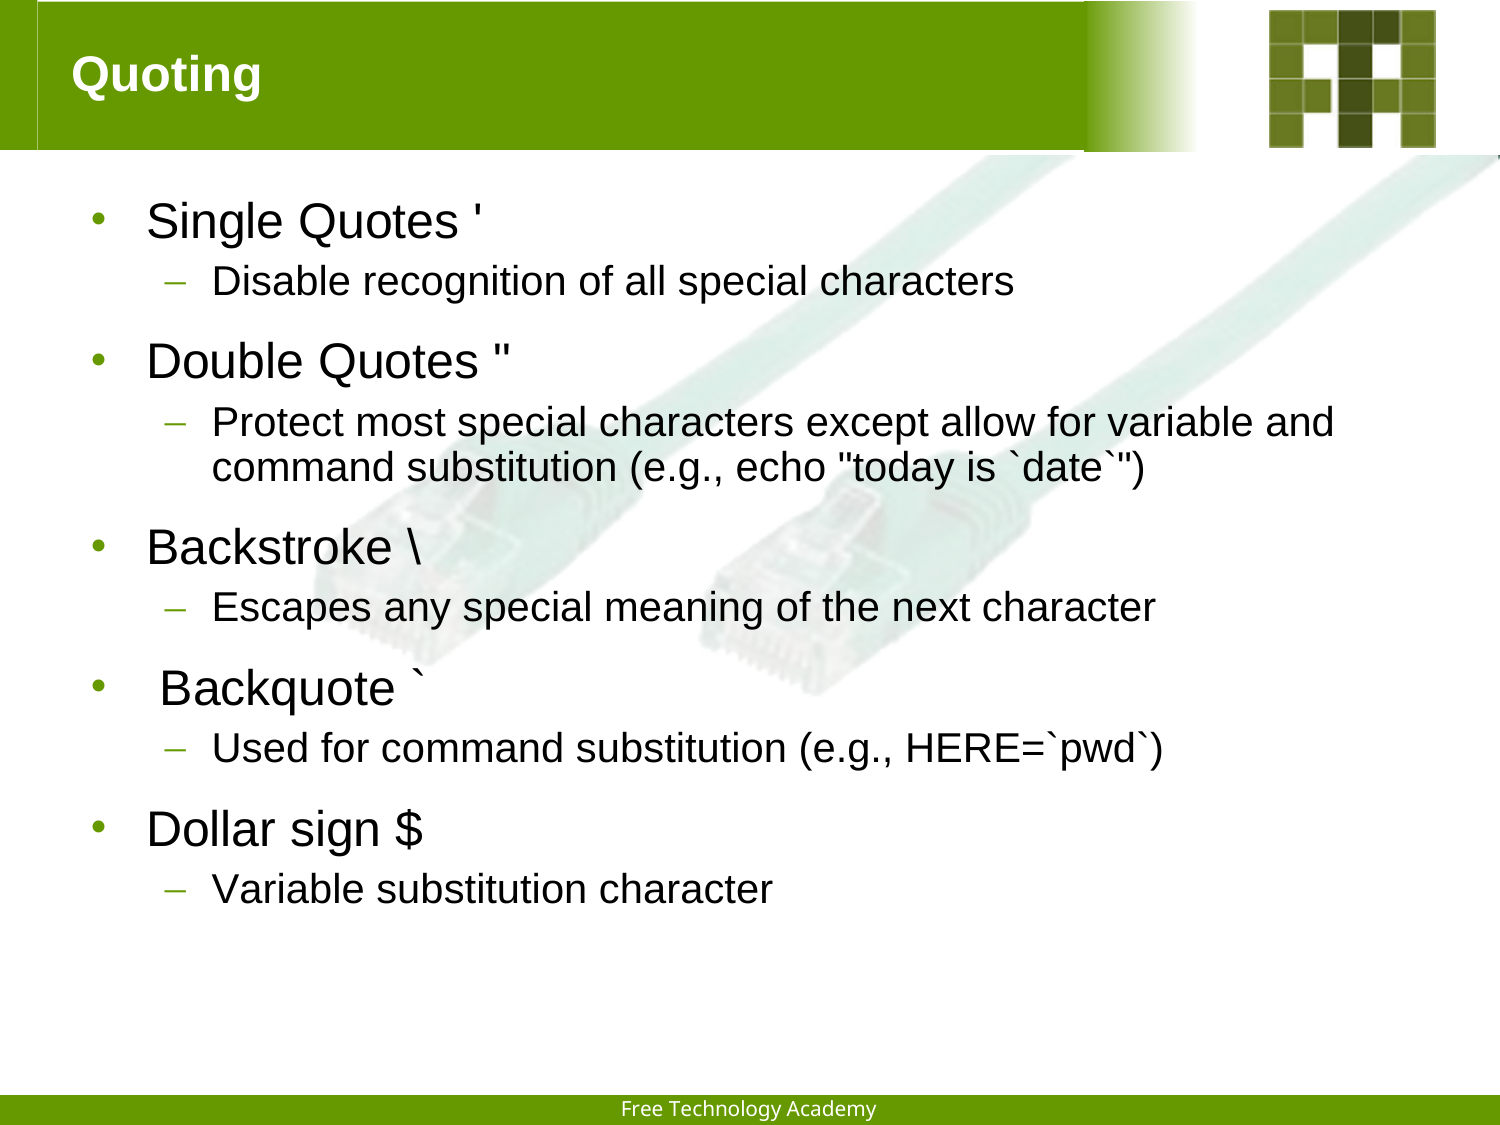

Quoting
# Single Quotes '
Disable recognition of all special characters
Double Quotes "
Protect most special characters except allow for variable and command substitution (e.g., echo "today is `date`")
Backstroke \
Escapes any special meaning of the next character
 Backquote `
Used for command substitution (e.g., HERE=`pwd`)
Dollar sign $
Variable substitution character